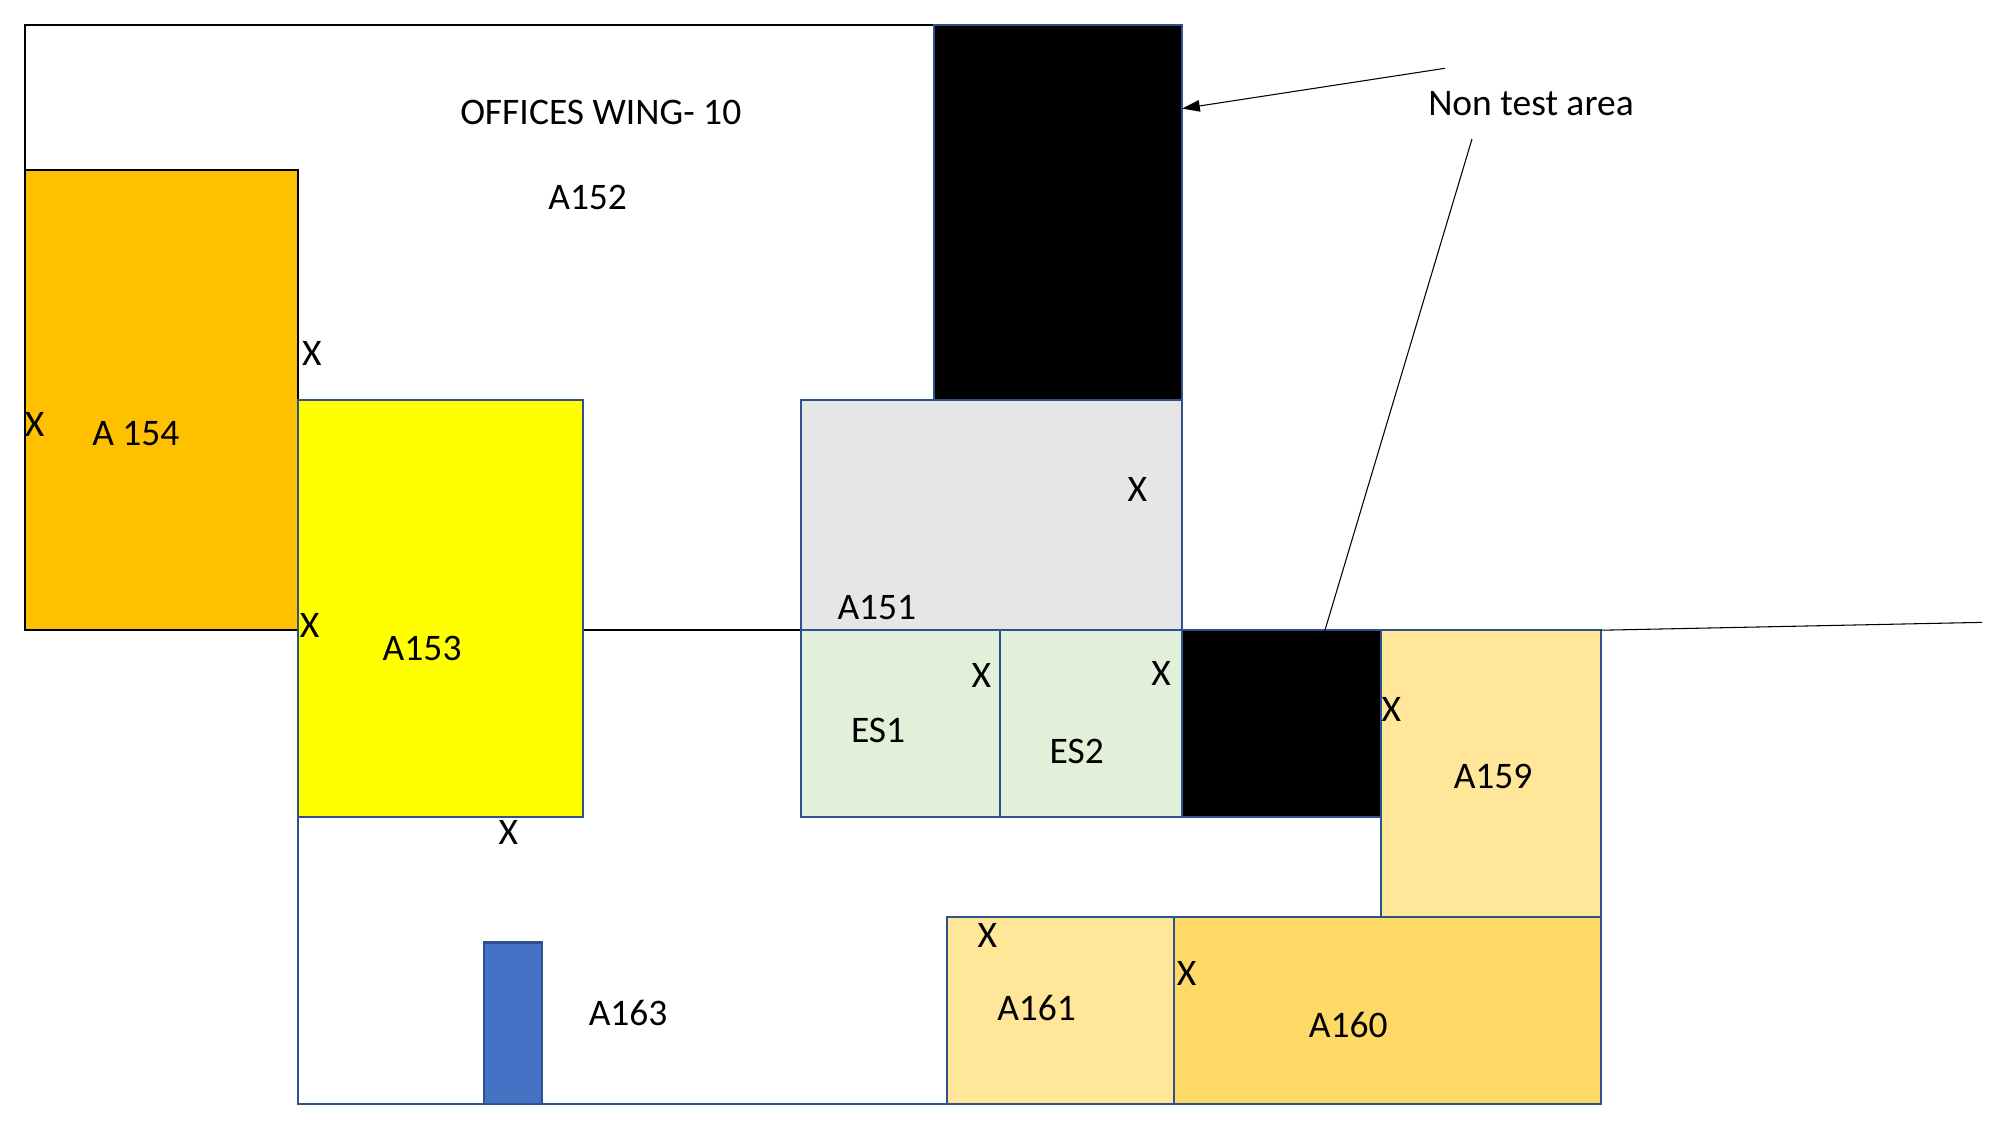

Non test area
OFFICES WING- 10
A152
X
X
A 154
X
A151
X
A153
X
X
X
ES1
ES2
A159
X
X
X
A161
A163
A160